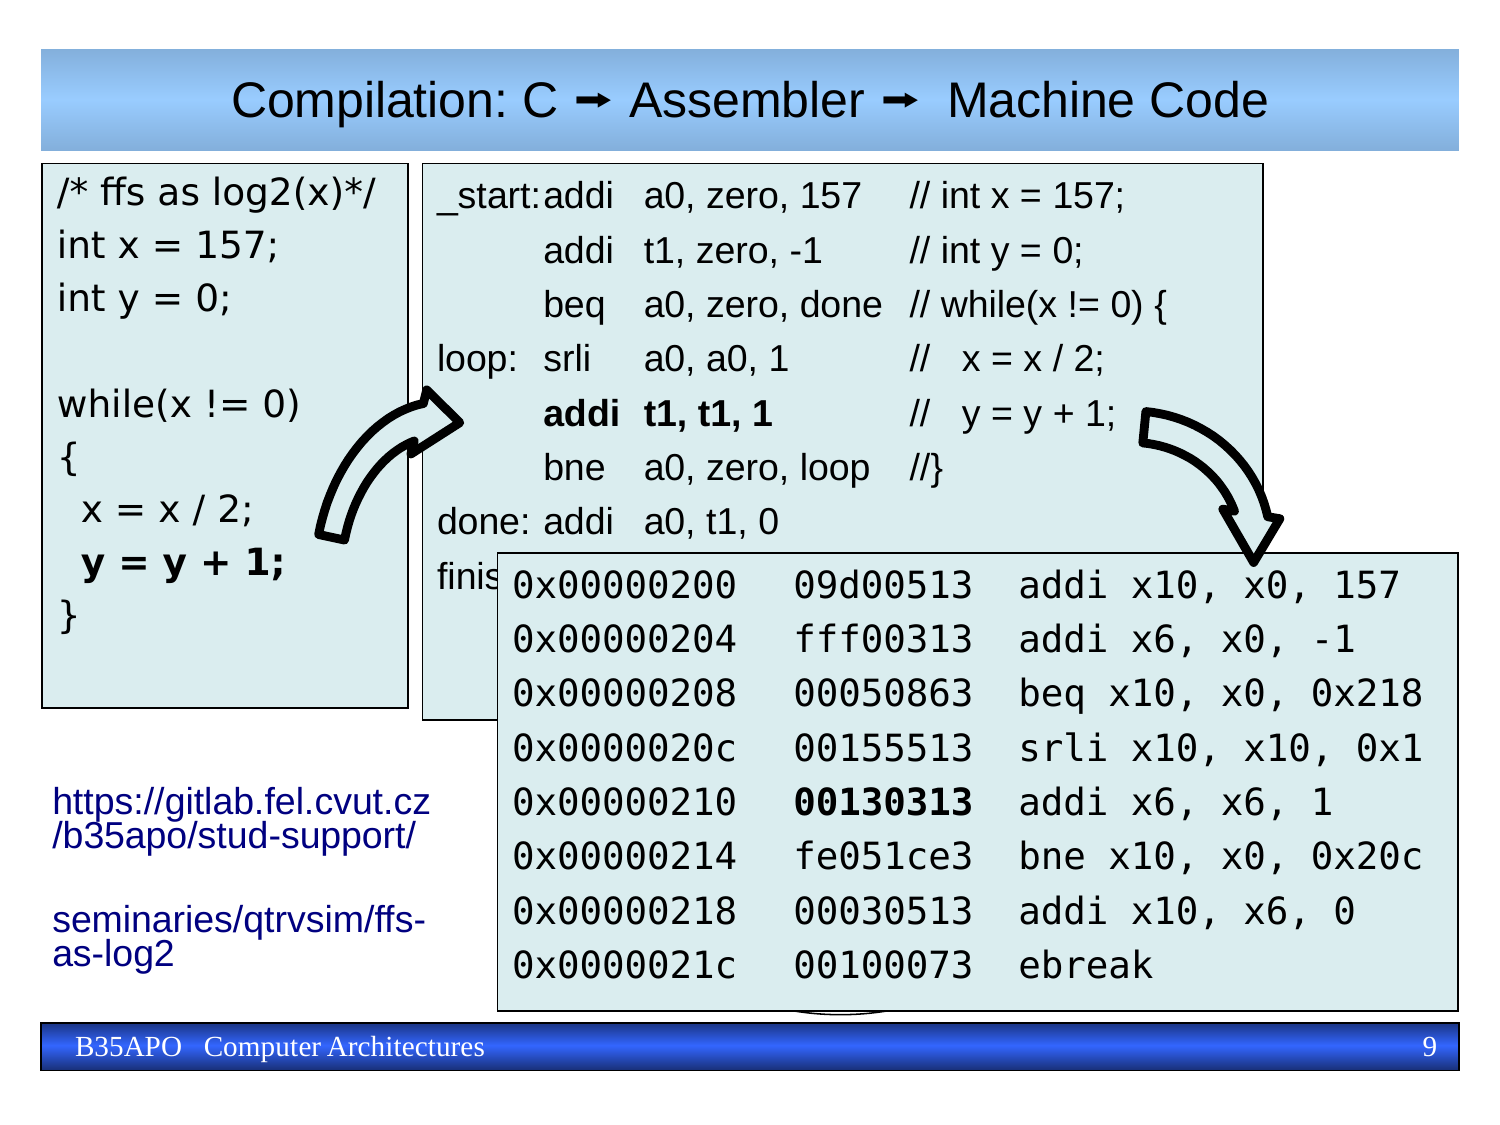

# Compilation: C  Assembler  Machine Code
/* ffs as log2(x)*/
int x = 157;
int y = 0;
while(x != 0)
{
 x = x / 2;
 y = y + 1;
}
_start:	addi	a0, zero, 157	// int x = 157;
	addi	t1, zero, -1	// int y = 0;
	beq	a0, zero, done	// while(x != 0) {
loop:	srli	a0, a0, 1	// x = x / 2;
	addi	t1, t1, 1	// y = y + 1;
	bne	a0, zero, loop	//}
done:	addi	a0, t1, 0
finish:	ebreak
 	beq	zero, zero, finish
0x00000200		09d00513	addi x10, x0, 157
0x00000204		fff00313	addi x6, x0, -1
0x00000208		00050863	beq x10, x0, 0x218
0x0000020c		00155513	srli x10, x10, 0x1
0x00000210		00130313	addi x6, x6, 1
0x00000214		fe051ce3	bne x10, x0, 0x20c
0x00000218		00030513	addi x10, x6, 0
0x0000021c		00100073	ebreak
https://gitlab.fel.cvut.cz/b35apo/stud-support/
seminaries/qtrvsim/ffs-as-log2
B35APO Computer Architectures
9